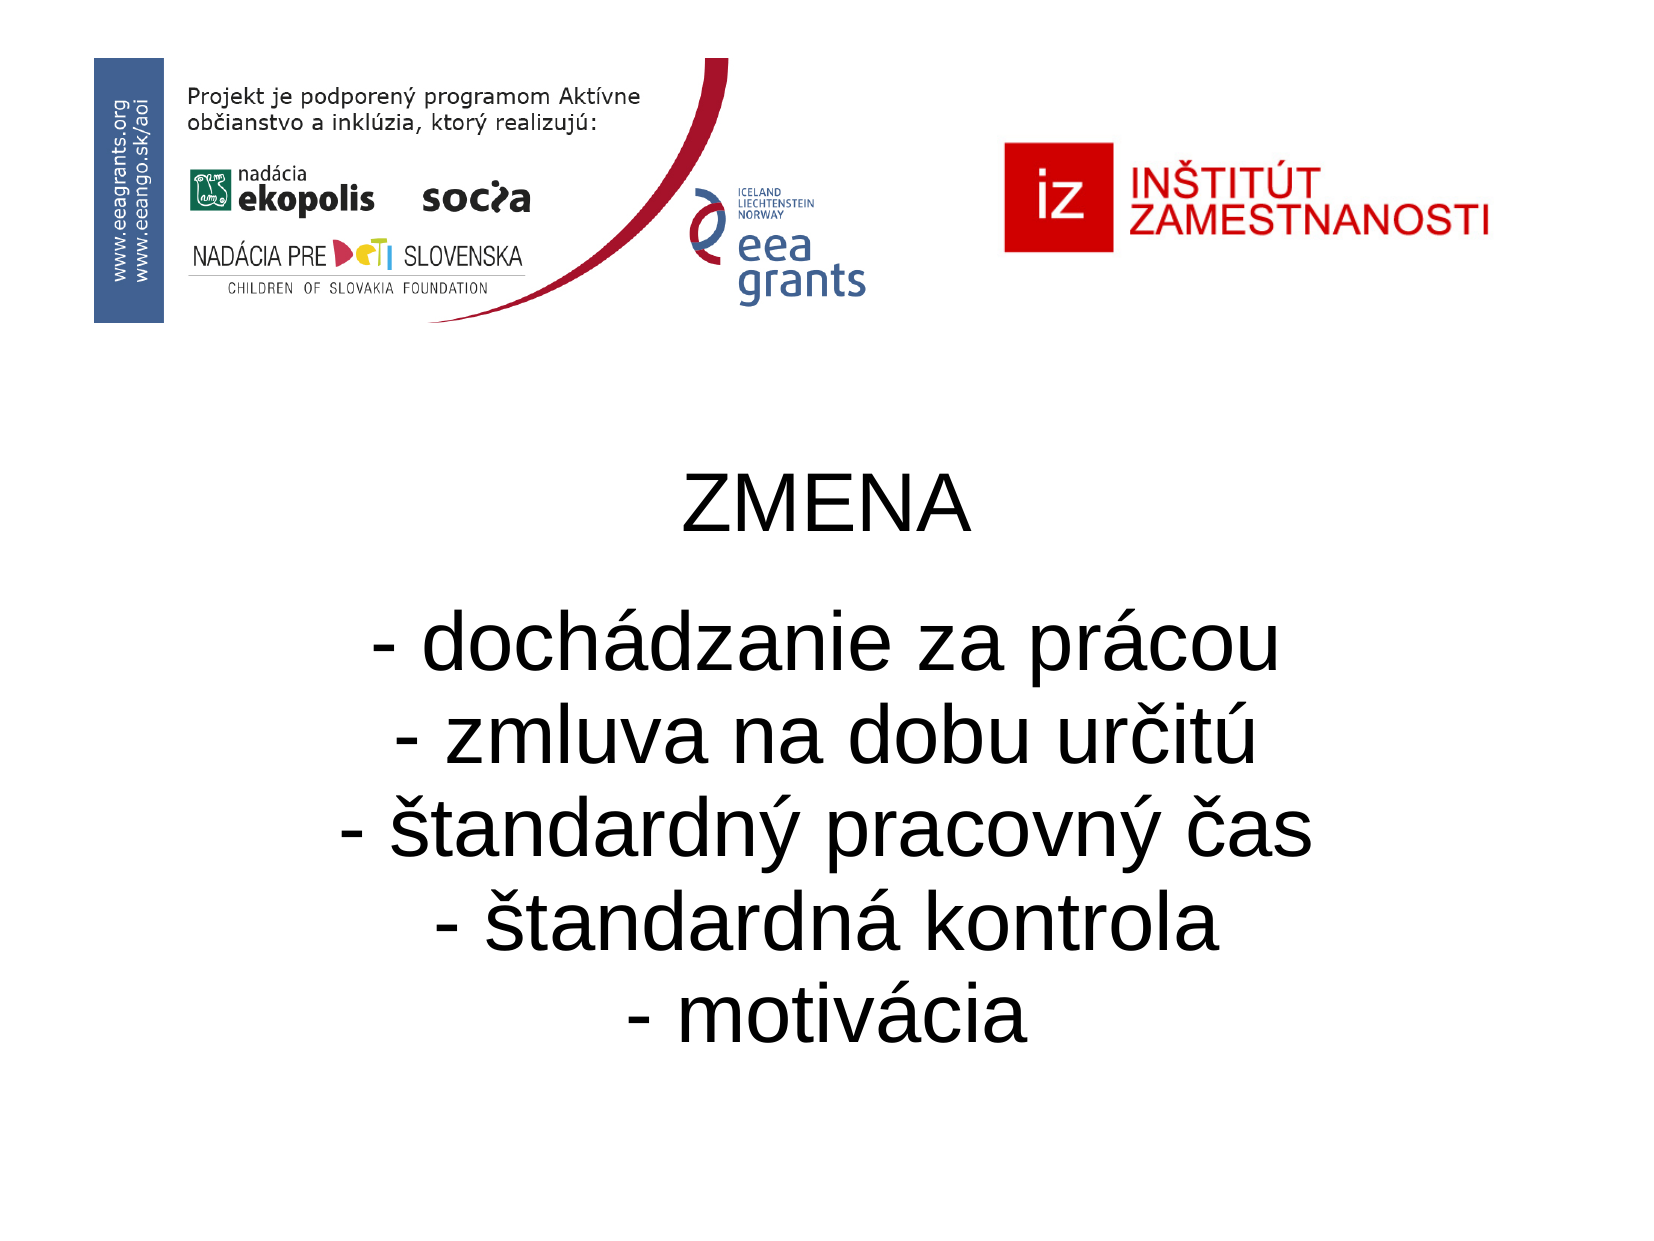

#
ZMENA
- dochádzanie za prácou
- zmluva na dobu určitú
- štandardný pracovný čas
- štandardná kontrola
- motivácia